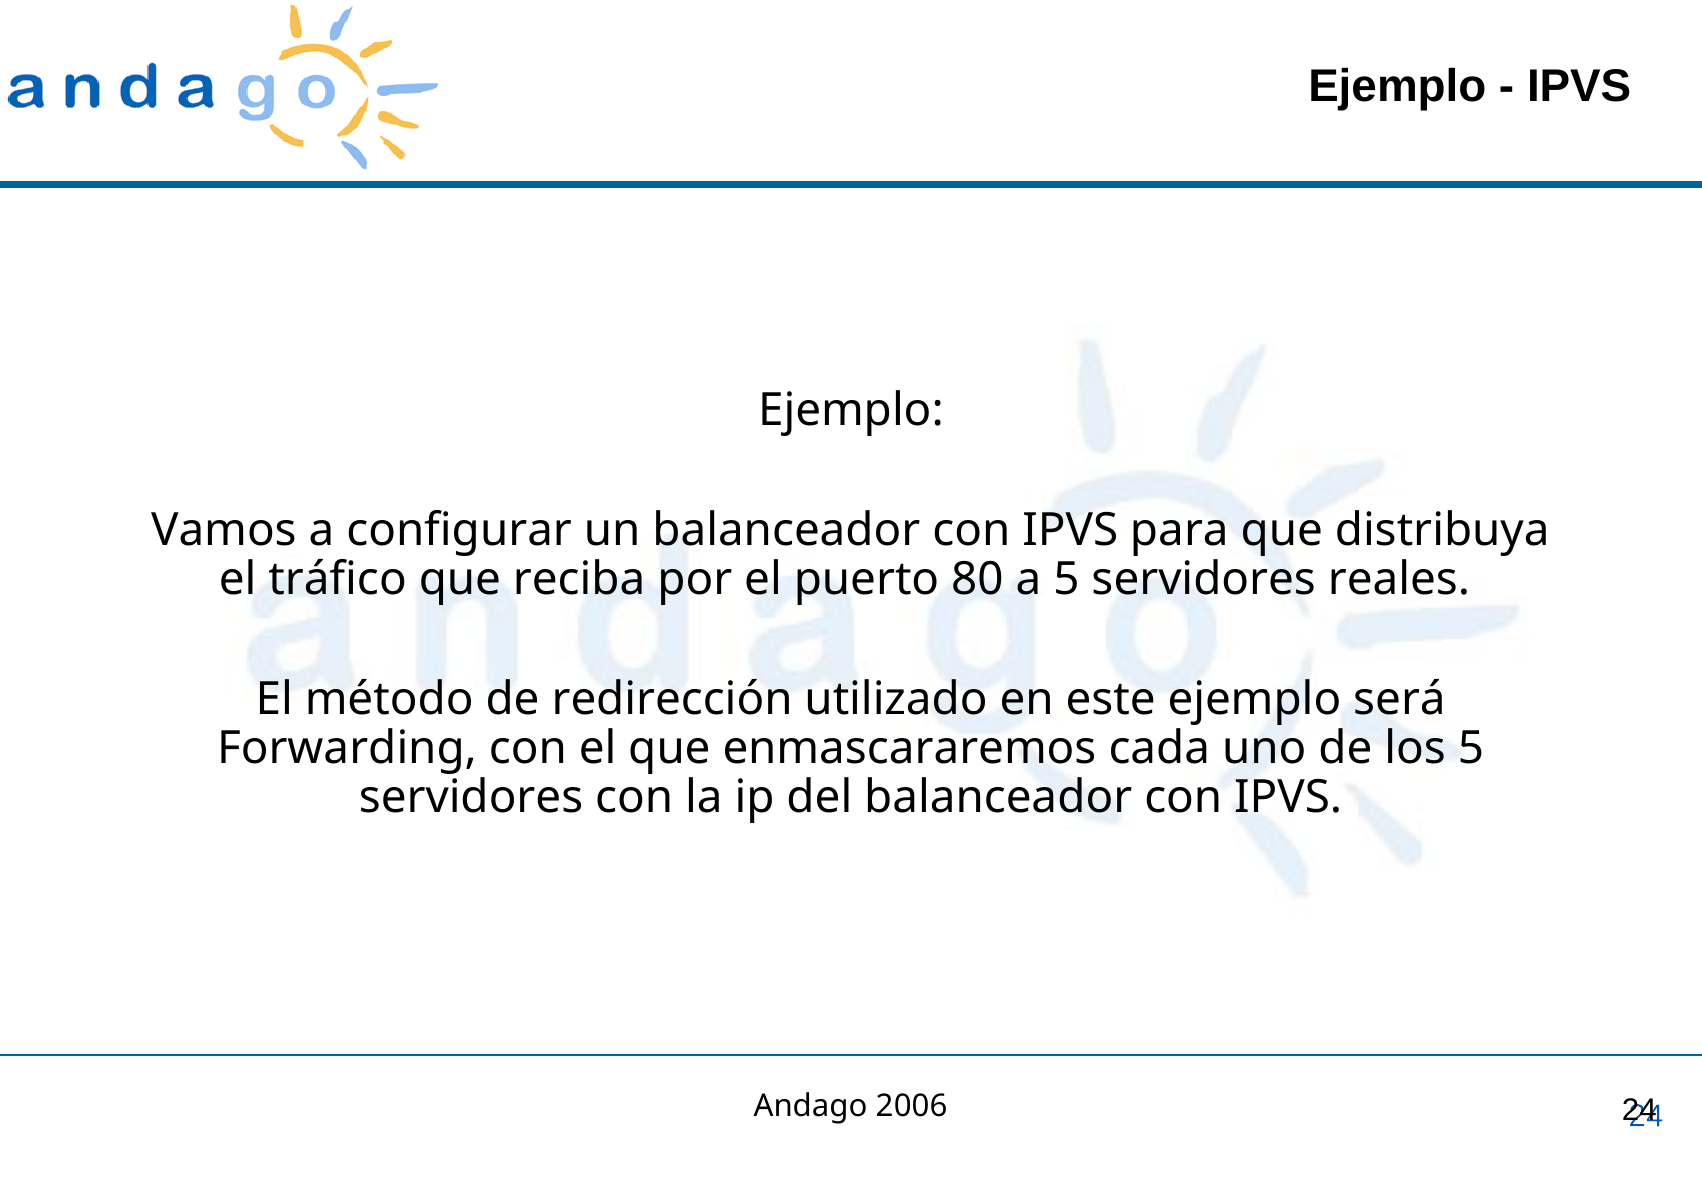

# Ejemplo - IPVS
Ejemplo:
Vamos a configurar un balanceador con IPVS para que distribuya el tráfico que reciba por el puerto 80 a 5 servidores reales.
El método de redirección utilizado en este ejemplo será Forwarding, con el que enmascararemos cada uno de los 5 servidores con la ip del balanceador con IPVS.